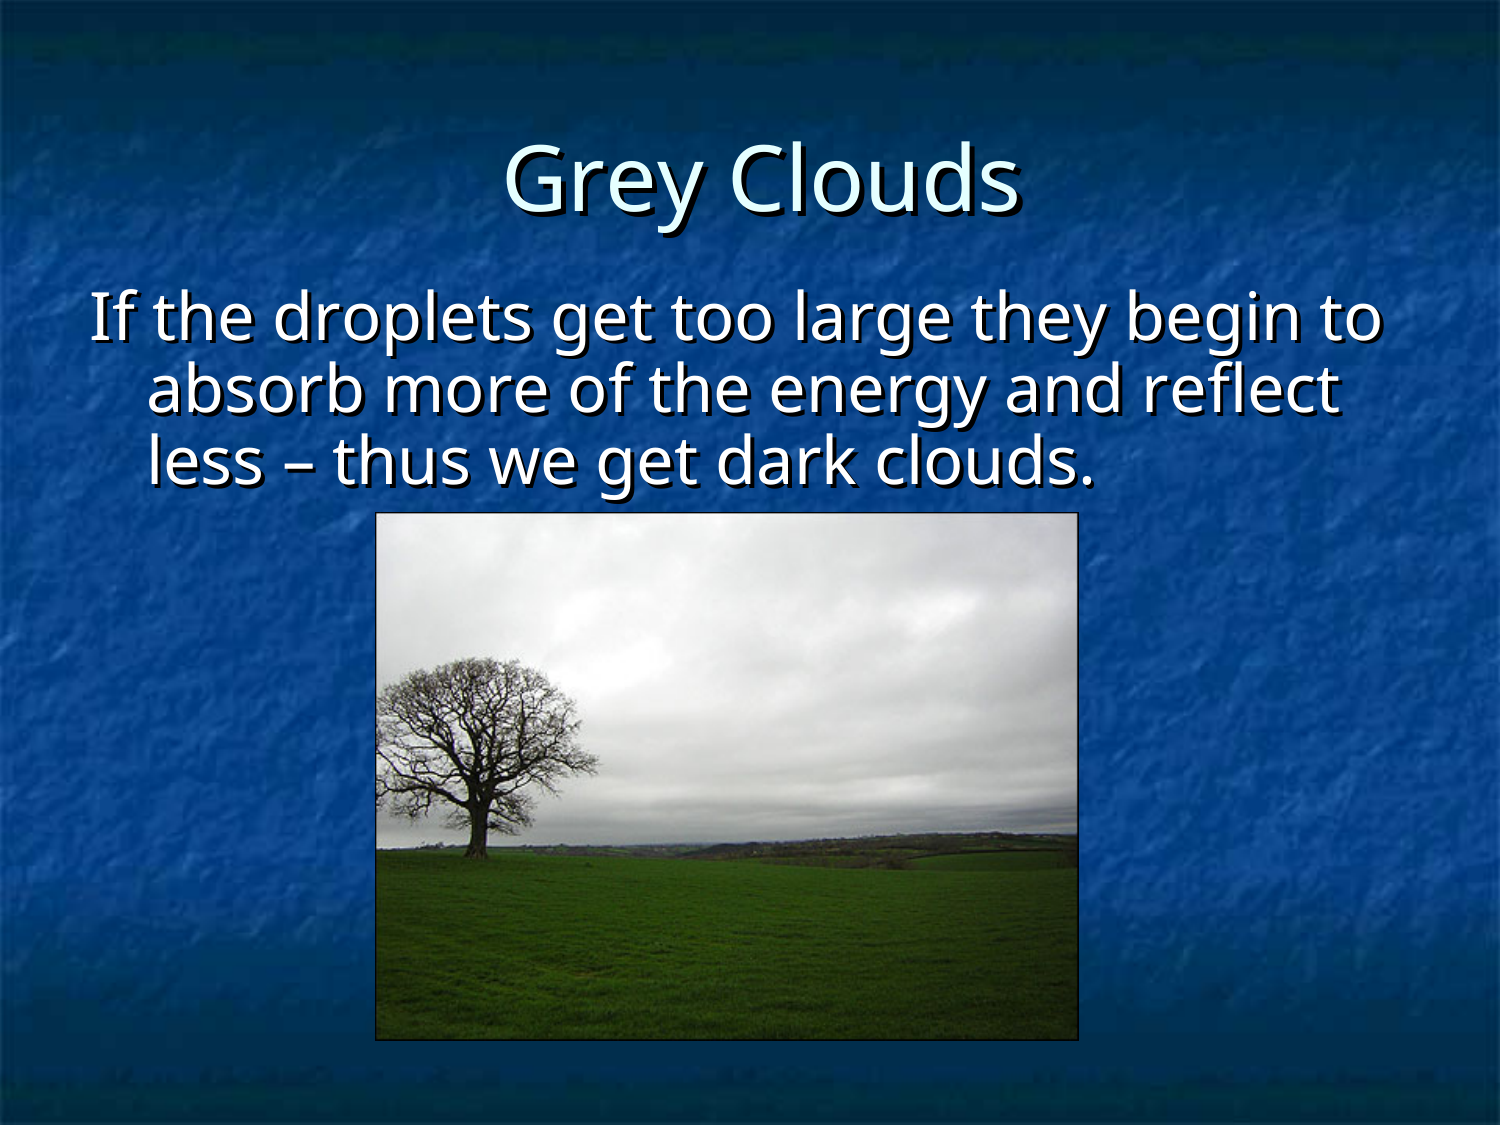

# Grey Clouds
If the droplets get too large they begin to absorb more of the energy and reflect less – thus we get dark clouds.